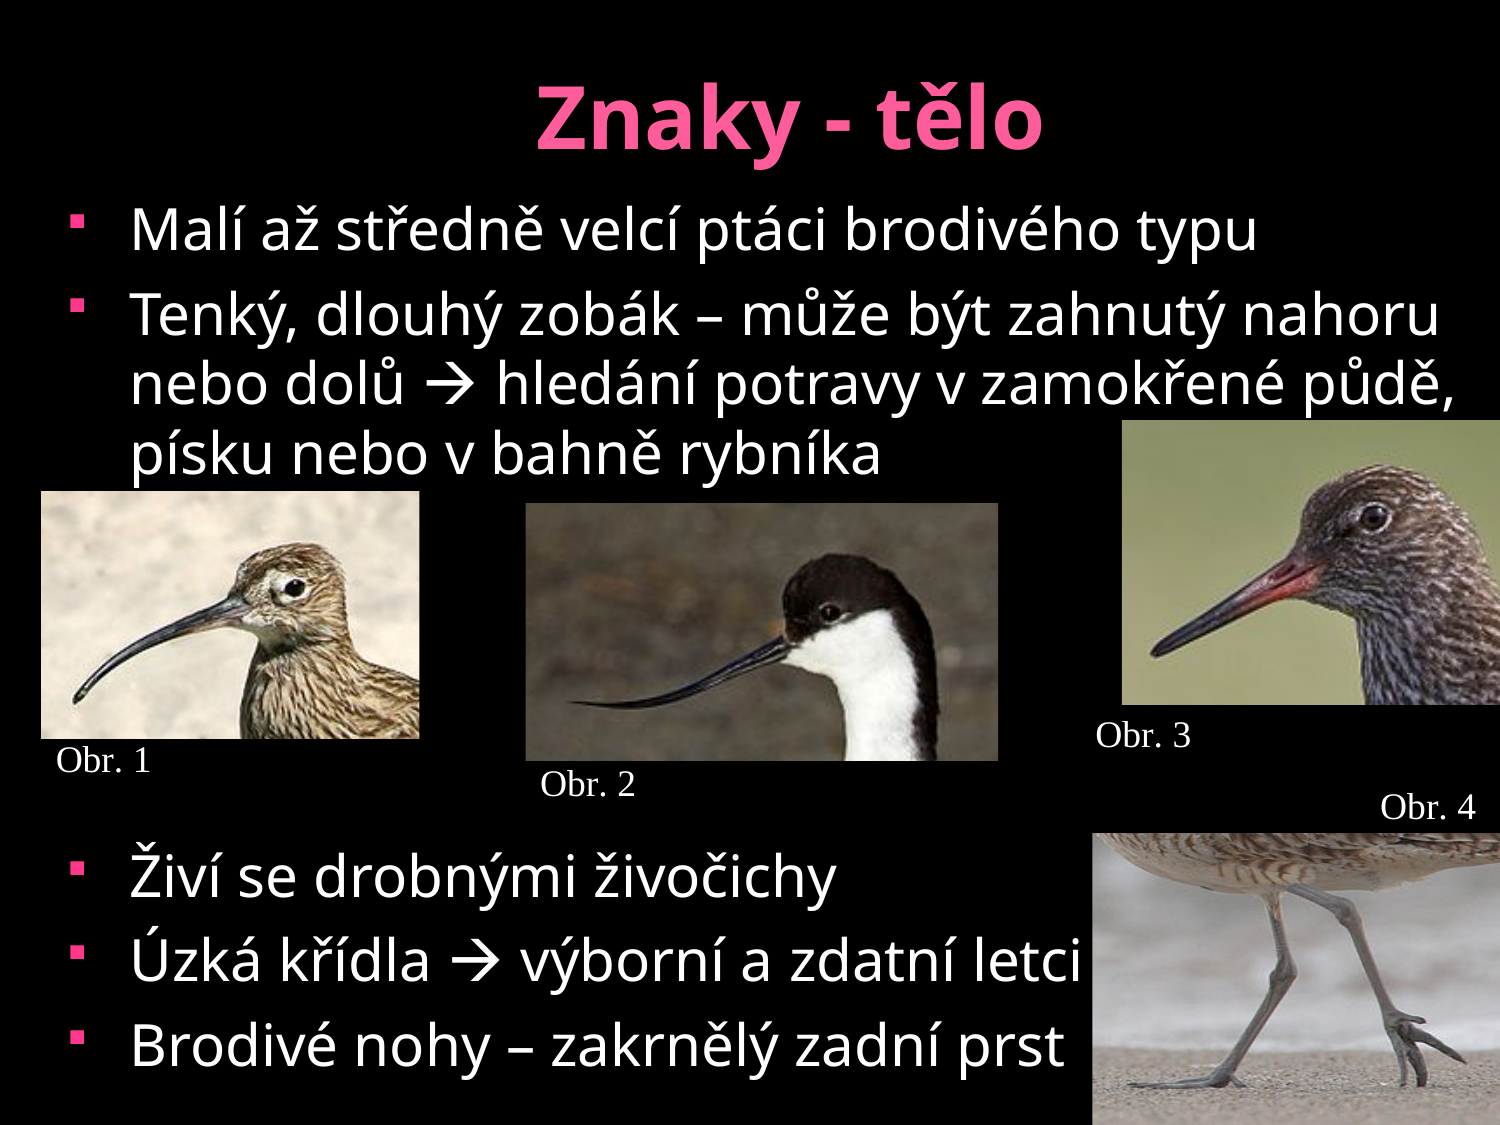

# Znaky - tělo
Malí až středně velcí ptáci brodivého typu
Tenký, dlouhý zobák – může být zahnutý nahoru nebo dolů  hledání potravy v zamokřené půdě, písku nebo v bahně rybníka
Živí se drobnými živočichy
Úzká křídla  výborní a zdatní letci
Brodivé nohy – zakrnělý zadní prst
Obr. 3
Obr. 1
Obr. 2
 Obr. 4